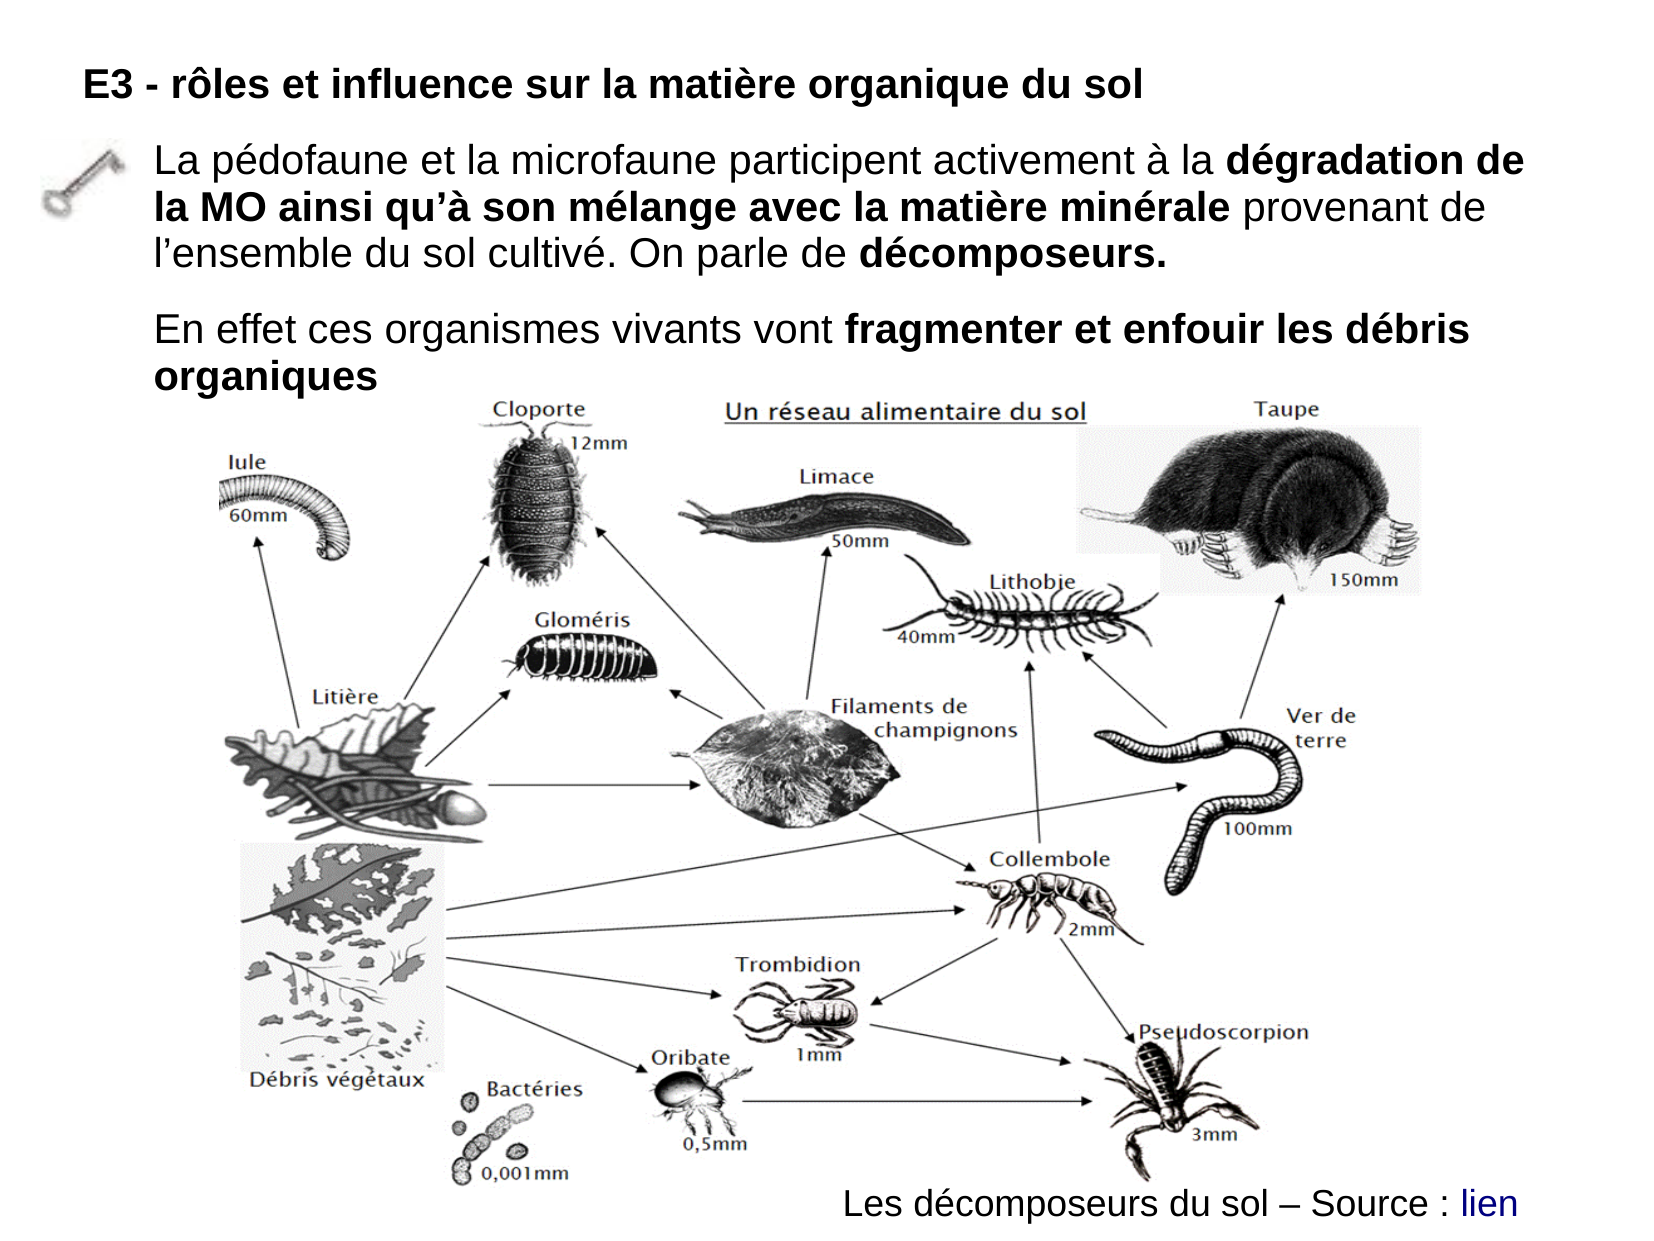

# E3 - rôles et influence sur la matière organique du sol
La pédofaune et la microfaune participent activement à la dégradation de la MO ainsi qu’à son mélange avec la matière minérale provenant de l’ensemble du sol cultivé. On parle de décomposeurs.
En effet ces organismes vivants vont fragmenter et enfouir les débris organiques
Les décomposeurs du sol – Source : lien